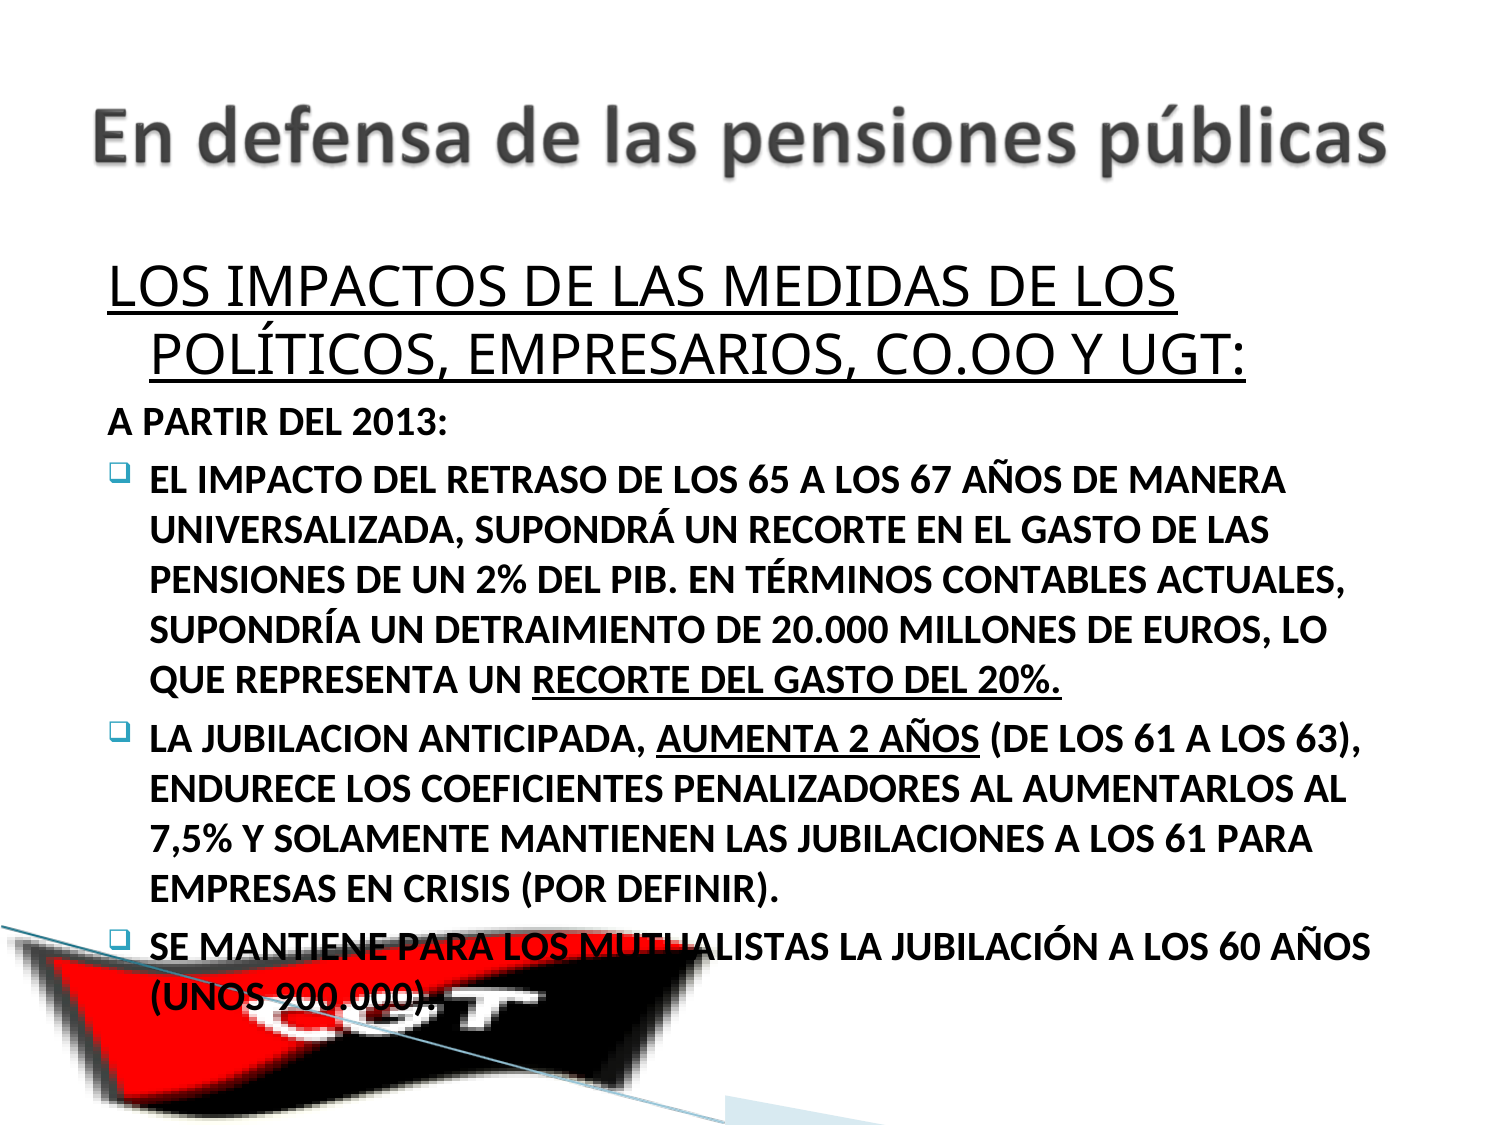

LOS IMPACTOS DE LAS MEDIDAS DE LOS POLÍTICOS, EMPRESARIOS, CO.OO Y UGT:
A PARTIR DEL 2013:
EL IMPACTO DEL RETRASO DE LOS 65 A LOS 67 AÑOS DE MANERA UNIVERSALIZADA, SUPONDRÁ UN RECORTE EN EL GASTO DE LAS PENSIONES DE UN 2% DEL PIB. EN TÉRMINOS CONTABLES ACTUALES, SUPONDRÍA UN DETRAIMIENTO DE 20.000 MILLONES DE EUROS, LO QUE REPRESENTA UN RECORTE DEL GASTO DEL 20%.
LA JUBILACION ANTICIPADA, AUMENTA 2 AÑOS (DE LOS 61 A LOS 63), ENDURECE LOS COEFICIENTES PENALIZADORES AL AUMENTARLOS AL 7,5% Y SOLAMENTE MANTIENEN LAS JUBILACIONES A LOS 61 PARA EMPRESAS EN CRISIS (POR DEFINIR).
SE MANTIENE PARA LOS MUTUALISTAS LA JUBILACIÓN A LOS 60 AÑOS (UNOS 900.000).